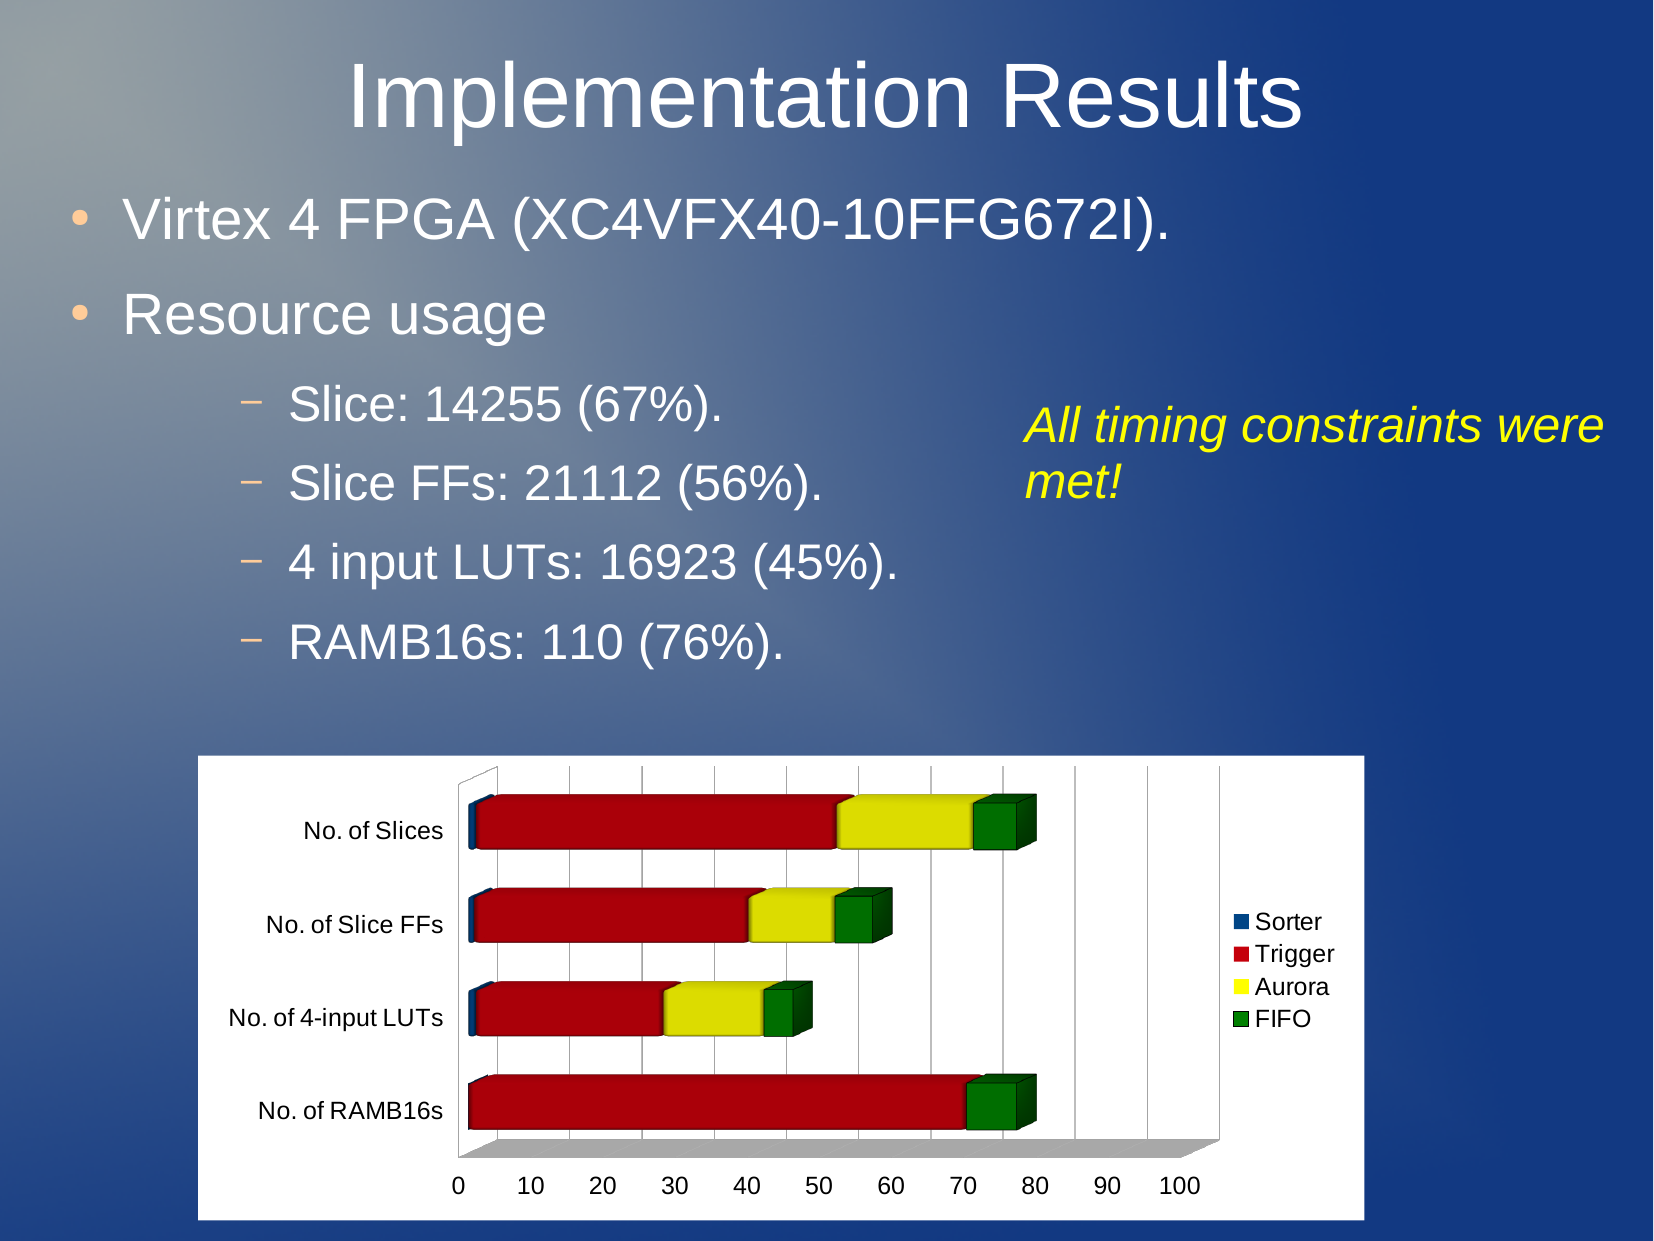

# Implementation Results
Virtex 4 FPGA (XC4VFX40-10FFG672I).
Resource usage
Slice: 14255 (67%).
Slice FFs: 21112 (56%).
4 input LUTs: 16923 (45%).
RAMB16s: 110 (76%).
All timing constraints were met!
[unsupported chart]